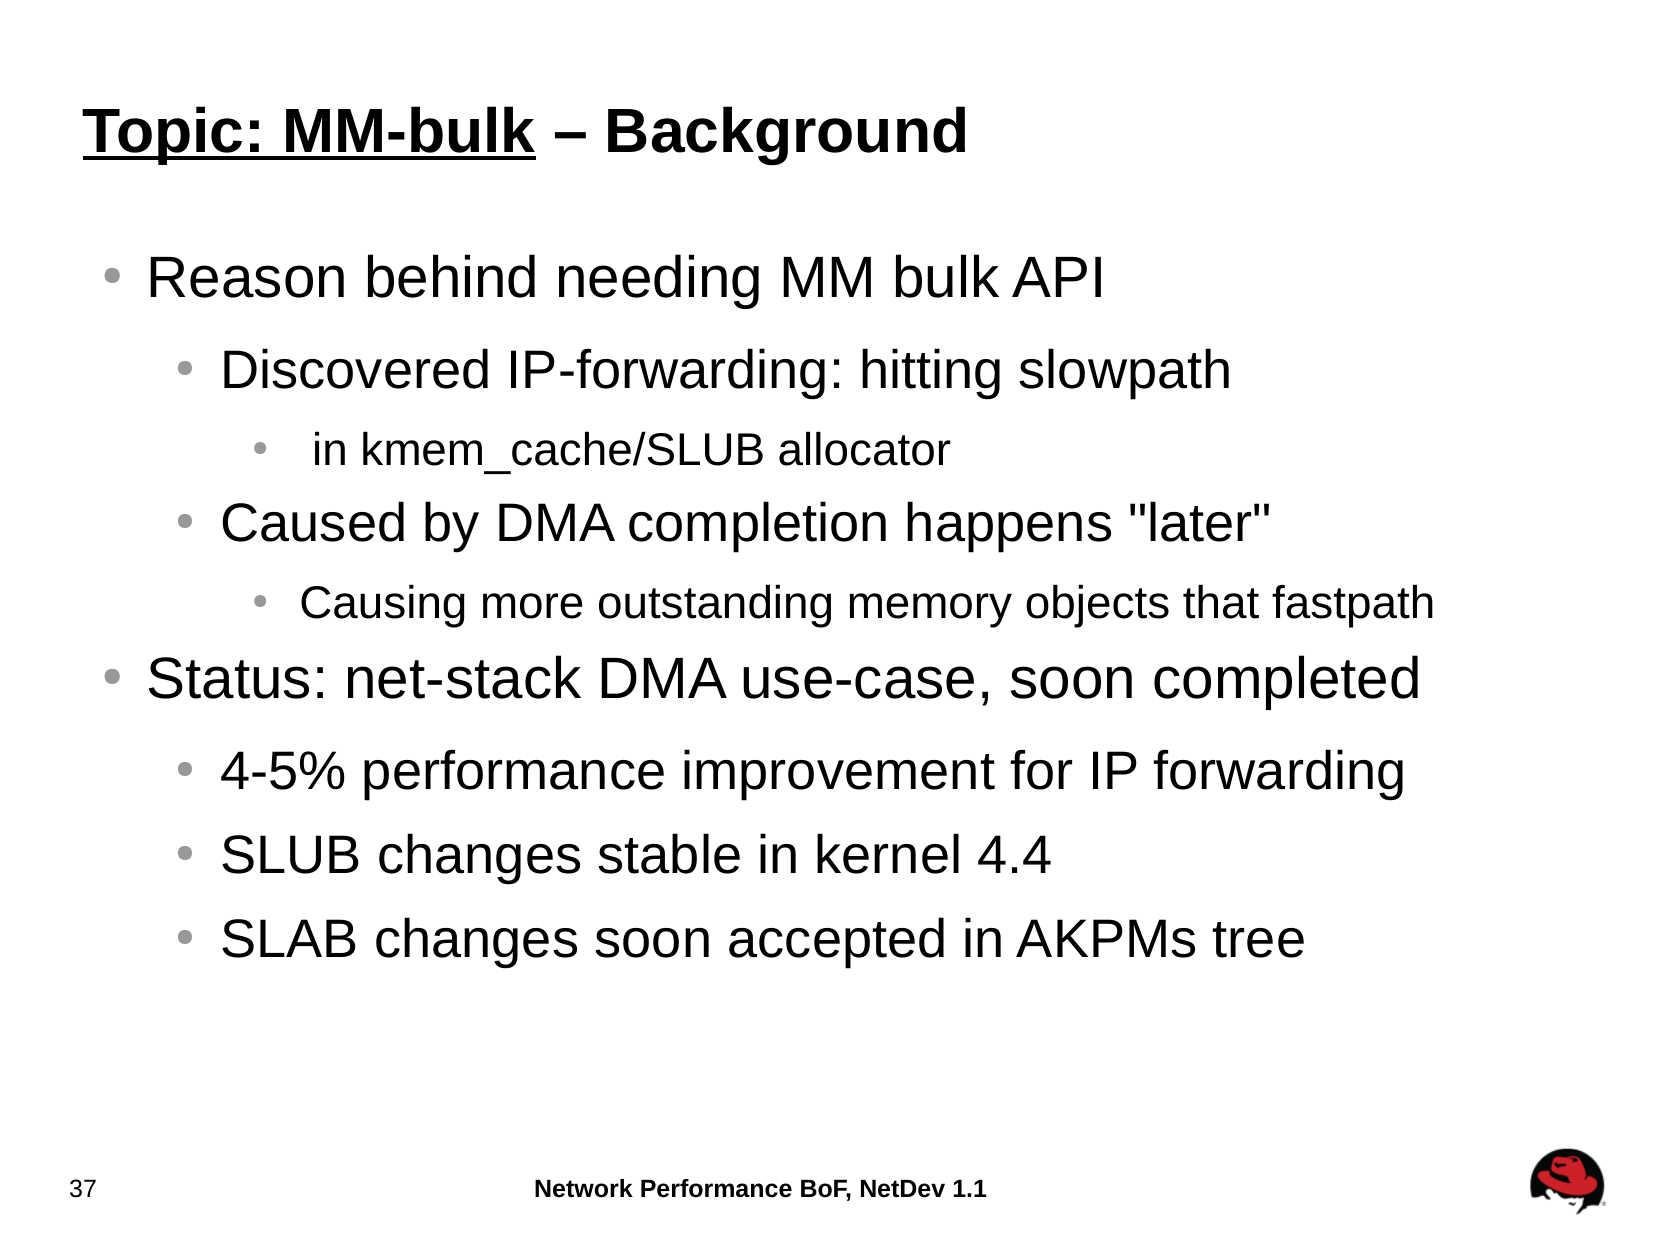

# Topic: MM-bulk – Background
Reason behind needing MM bulk API
Discovered IP-forwarding: hitting slowpath
 in kmem_cache/SLUB allocator
Caused by DMA completion happens "later"
Causing more outstanding memory objects that fastpath
Status: net-stack DMA use-case, soon completed
4-5% performance improvement for IP forwarding
SLUB changes stable in kernel 4.4
SLAB changes soon accepted in AKPMs tree